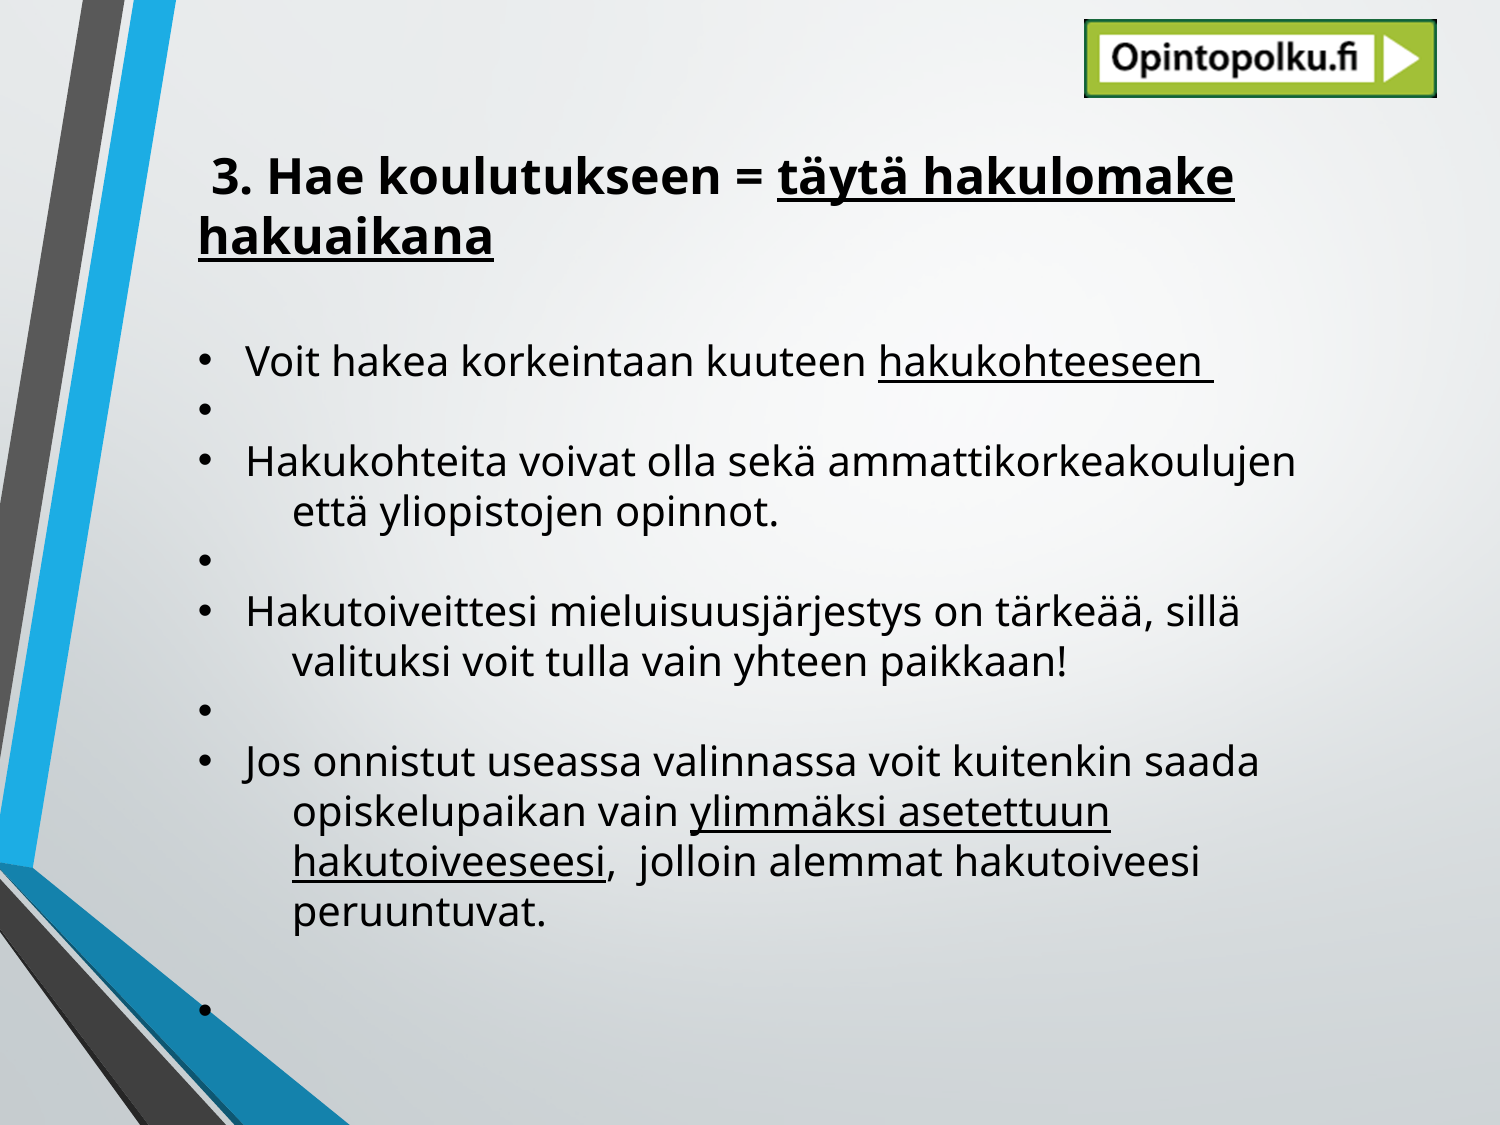

3. Hae koulutukseen = täytä hakulomake hakuaikana
Voit hakea korkeintaan kuuteen hakukohteeseen
Hakukohteita voivat olla sekä ammattikorkeakoulujen että yliopistojen opinnot.
Hakutoiveittesi mieluisuusjärjestys on tärkeää, sillä valituksi voit tulla vain yhteen paikkaan!
Jos onnistut useassa valinnassa voit kuitenkin saada opiskelupaikan vain ylimmäksi asetettuun hakutoiveeseesi, jolloin alemmat hakutoiveesi peruuntuvat.